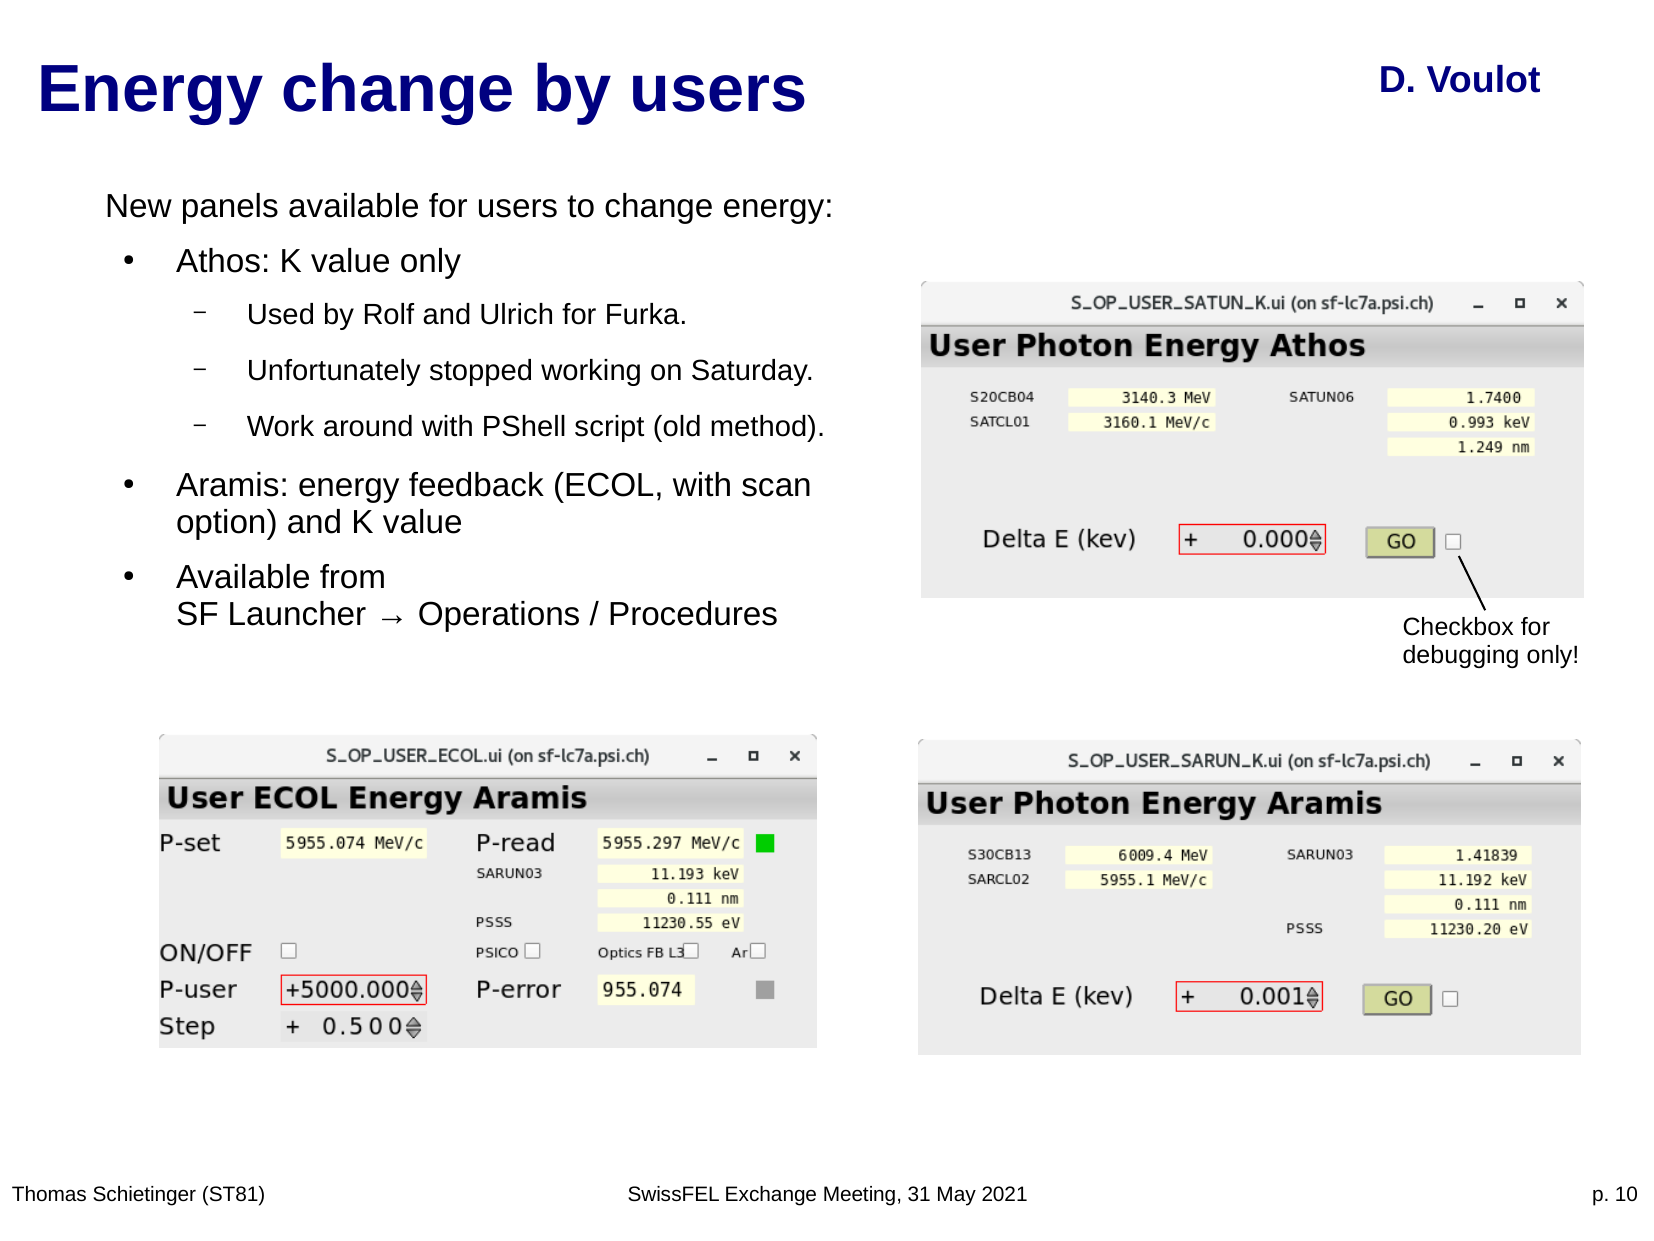

# Energy change by users
D. Voulot
New panels available for users to change energy:
Athos: K value only
Used by Rolf and Ulrich for Furka.
Unfortunately stopped working on Saturday.
Work around with PShell script (old method).
Aramis: energy feedback (ECOL, with scan
option) and K value
Available from
SF Launcher → Operations / Procedures
Checkbox for
debugging only!
10